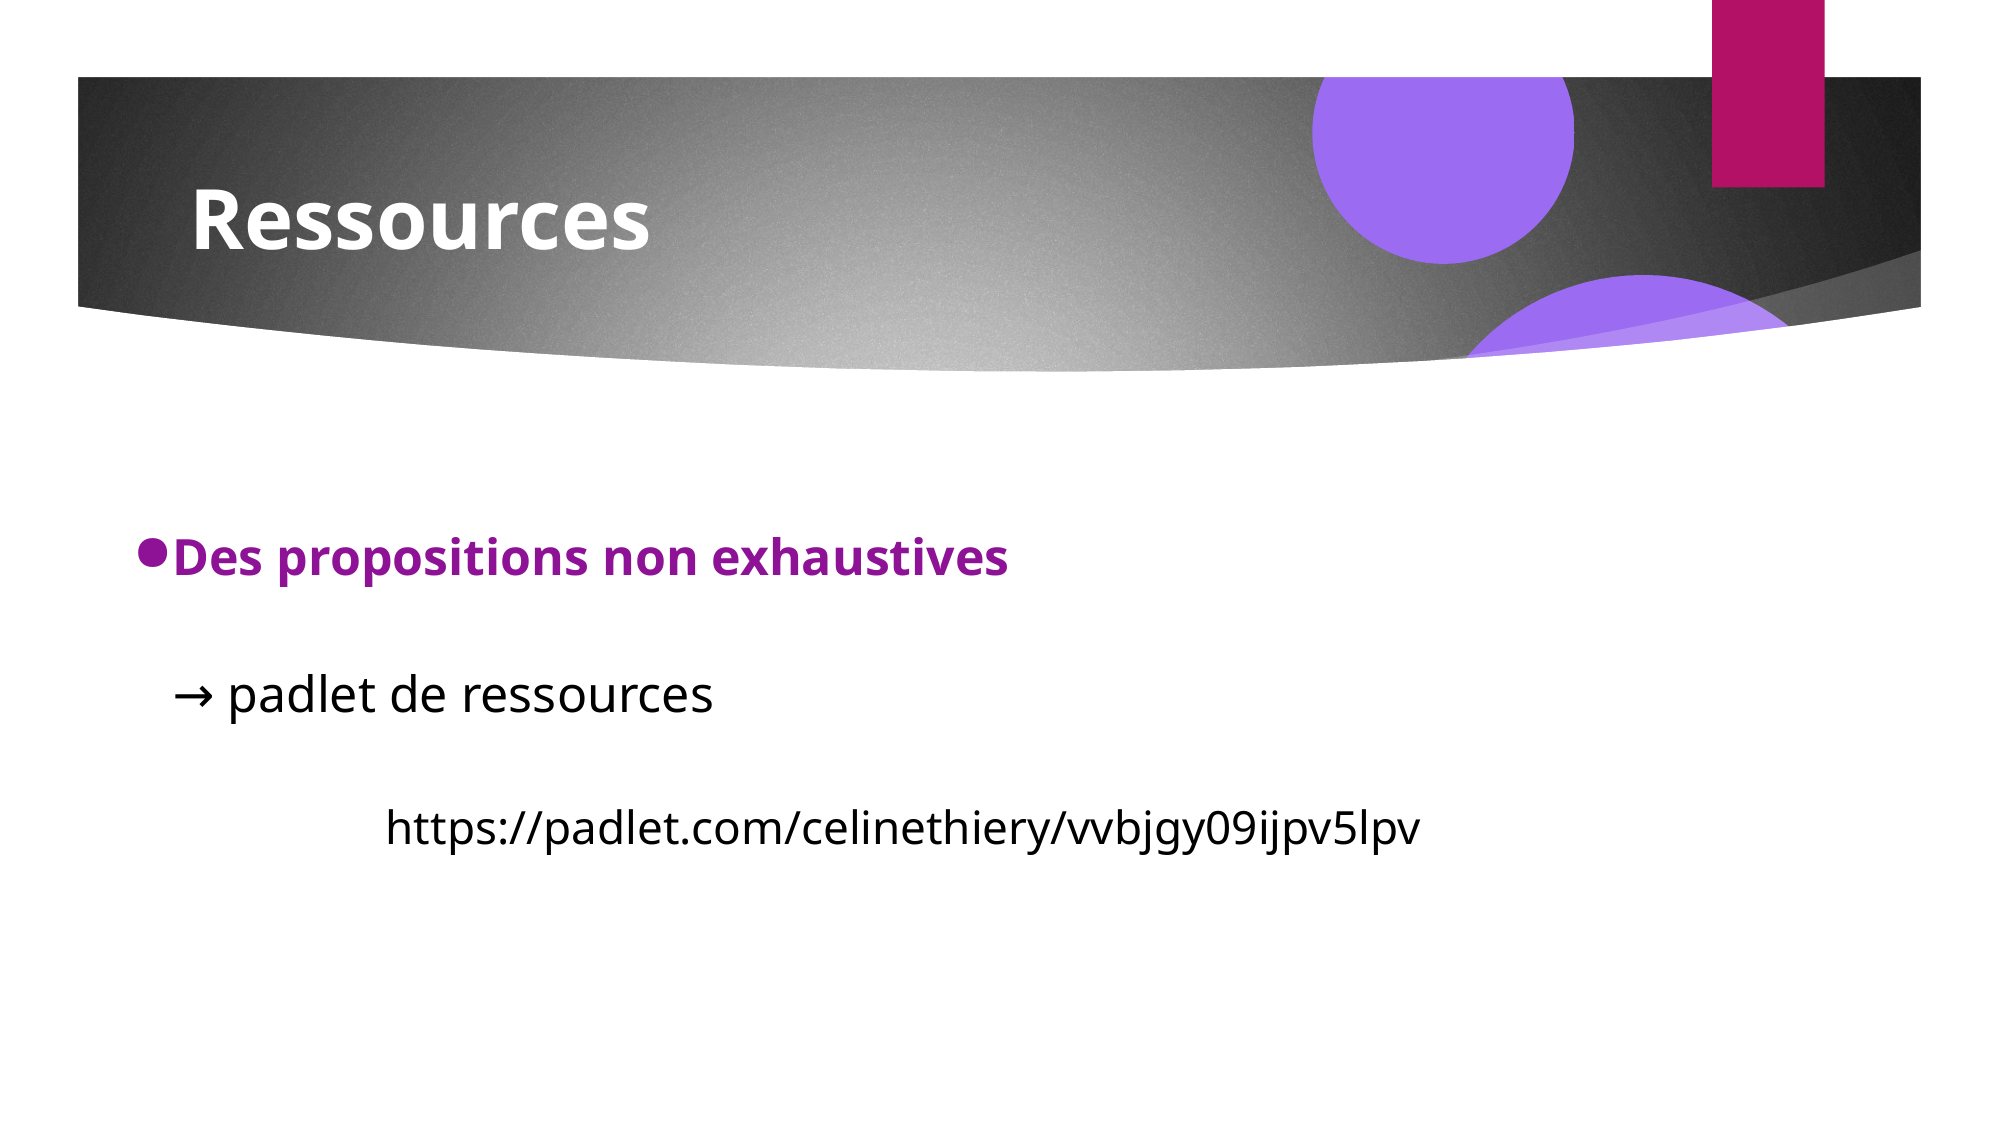

# Ressources
Des propositions non exhaustives
→ padlet de ressources
https://padlet.com/celinethiery/vvbjgy09ijpv5lpv